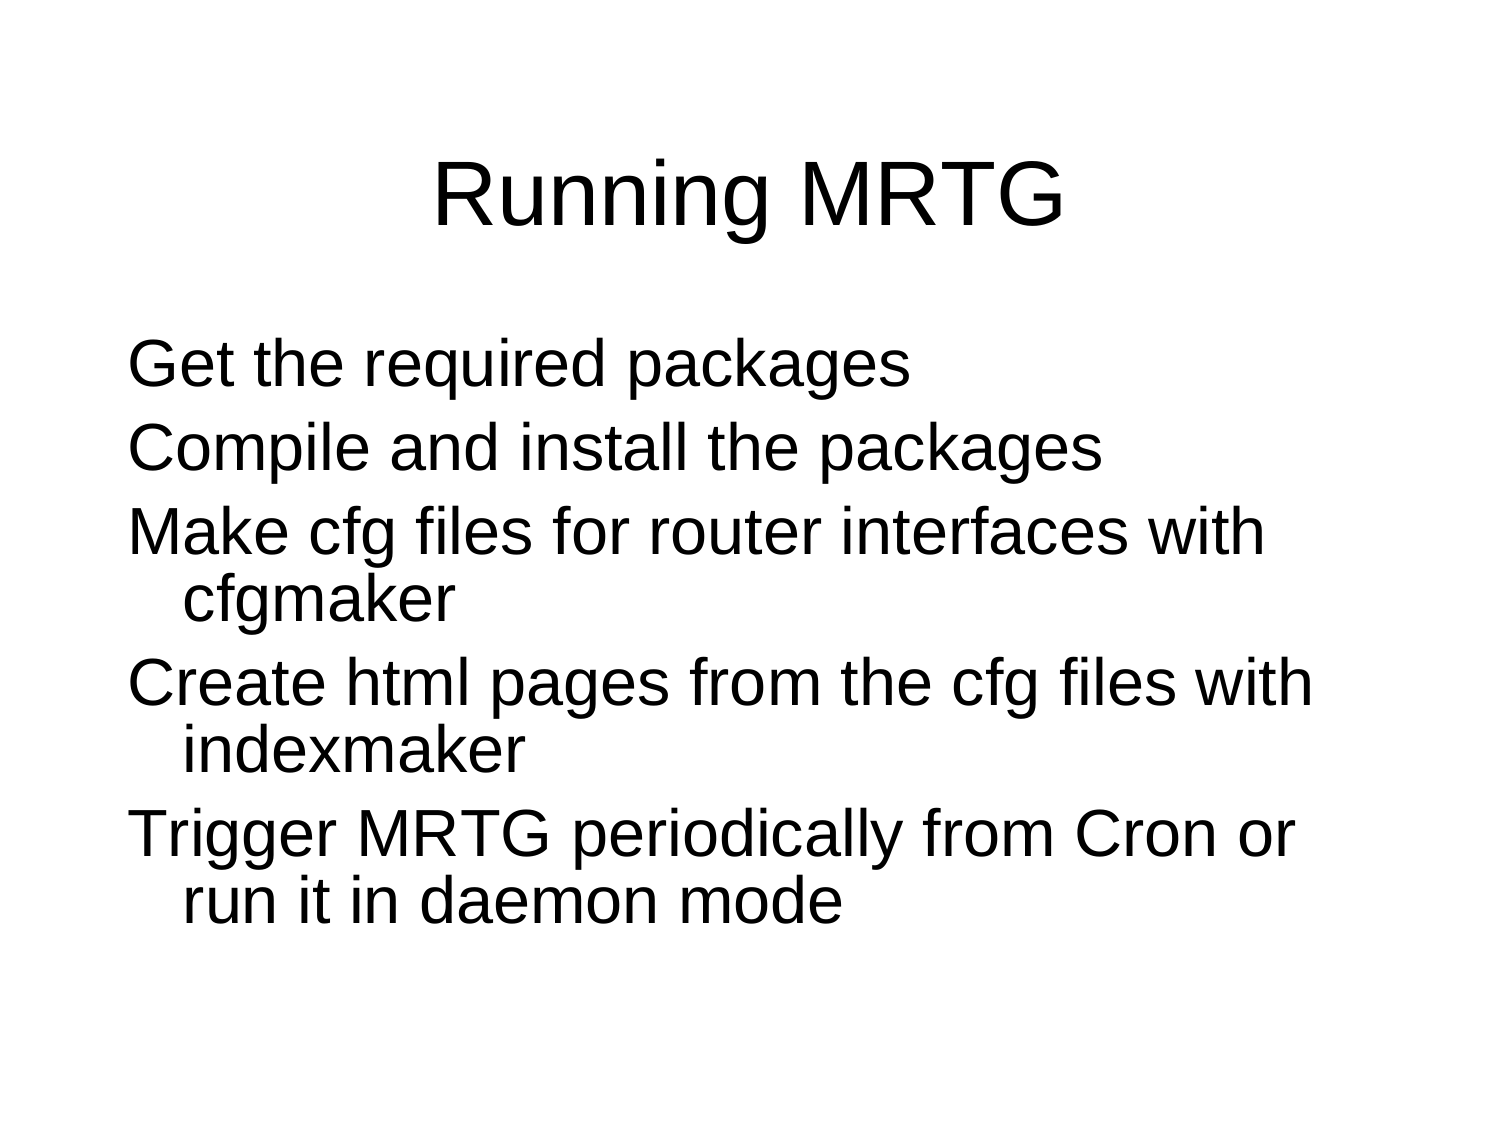

# Running MRTG
Get the required packages
Compile and install the packages
Make cfg files for router interfaces with cfgmaker
Create html pages from the cfg files with indexmaker
Trigger MRTG periodically from Cron or run it in daemon mode